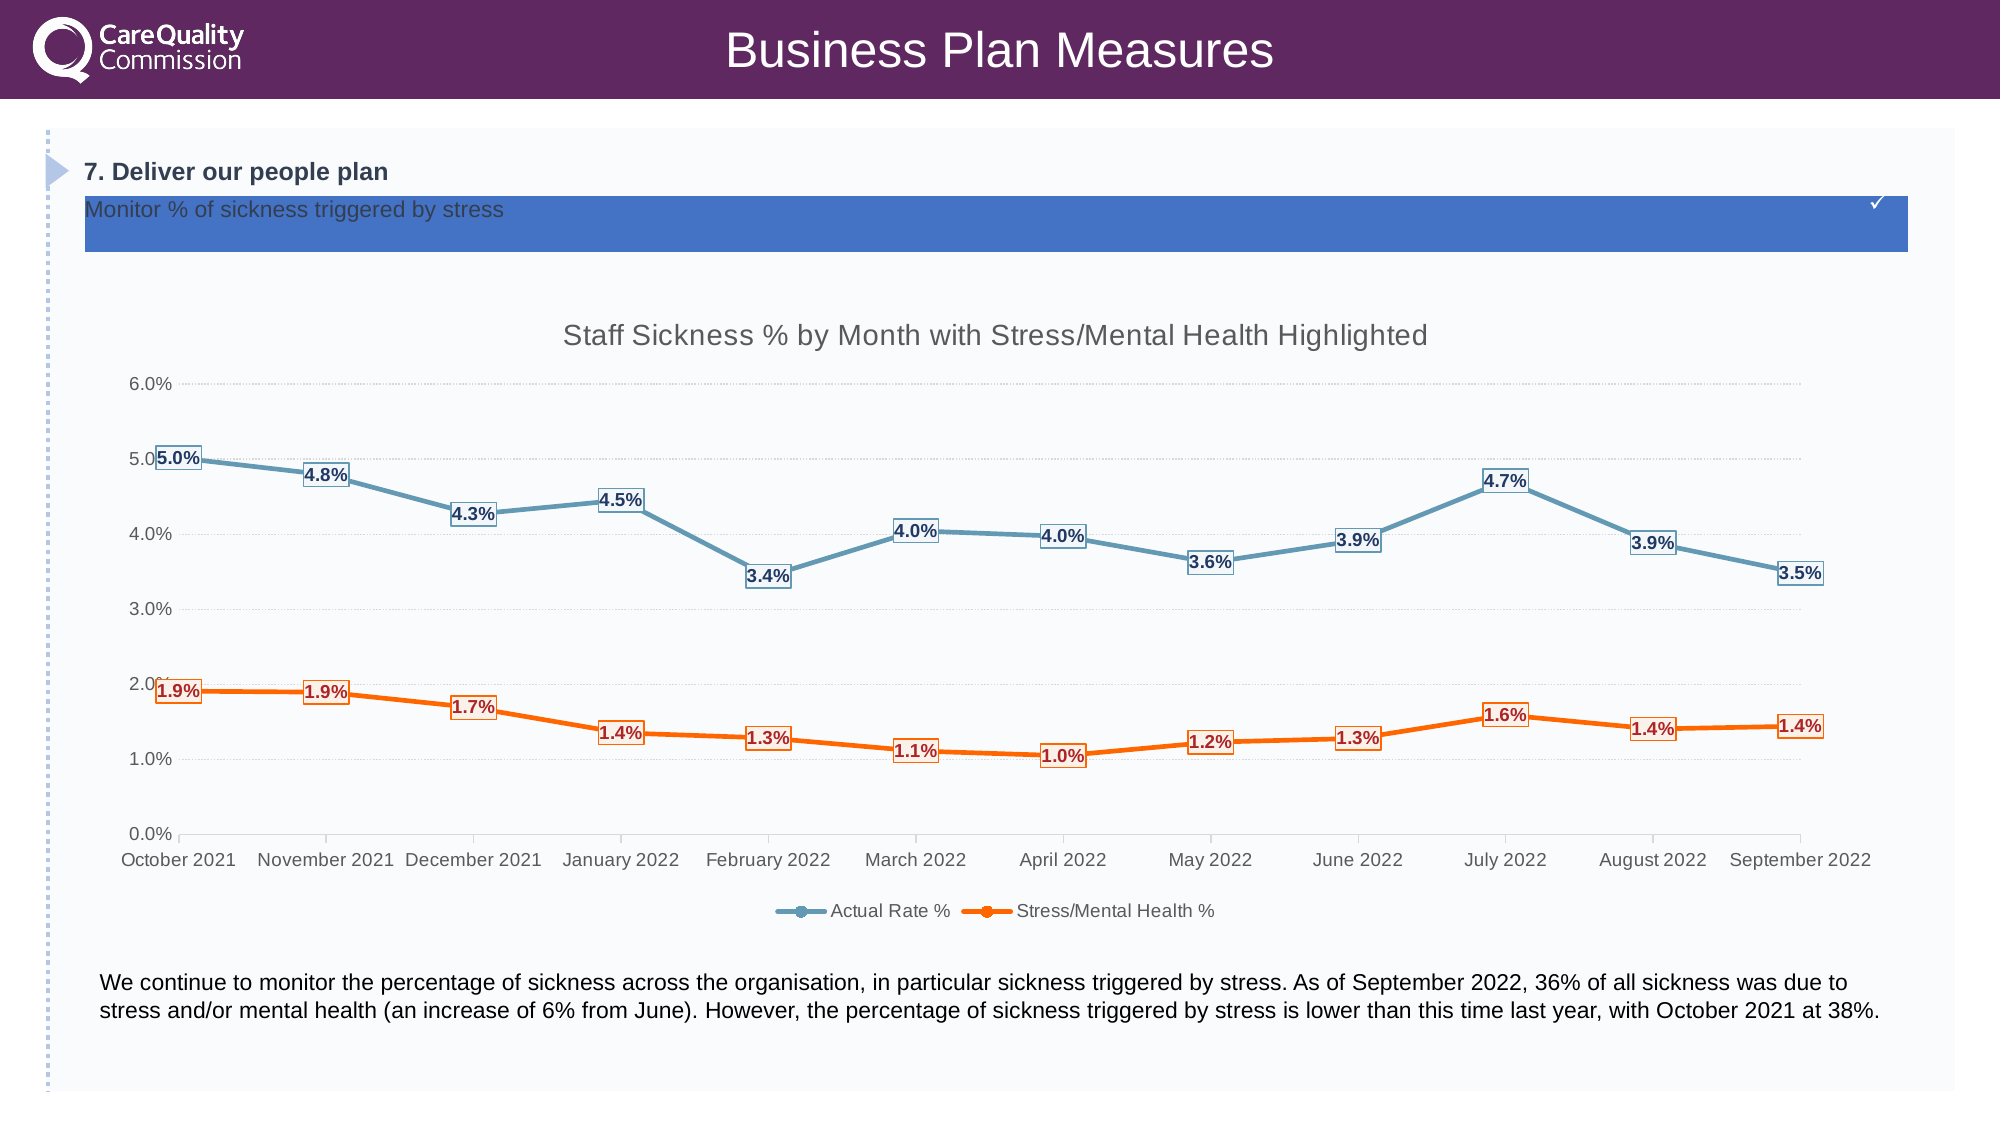

Business Plan Measures
7. Deliver our people plan
| Monitor % of sickness triggered by stress |  |
| --- | --- |
### Chart: Staff Sickness % by Month with Stress/Mental Health Highlighted
| Category | Actual Rate % | Stress/Mental Health % |
|---|---|---|
| October 2021 | 0.0501801386657983 | 0.0191054234672734 |
| November 2021 | 0.0479231332441927 | 0.0189633530144391 |
| December 2021 | 0.042660199790069 | 0.016900832788859 |
| January 2022 | 0.0445525629737836 | 0.0135353116226602 |
| February 2022 | 0.0344083134991255 | 0.0128506524061829 |
| March 2022 | 0.0404626978717832 | 0.0111278593649428 |
| April 2022 | 0.0397224459565122 | 0.0104947340194353 |
| May 2022 | 0.0362299103405021 | 0.0122980460865588 |
| June 2022 | 0.0392071166052051 | 0.0128041197325411 |
| July 2022 | 0.0471397730838538 | 0.0159297929906563 |
| August 2022 | 0.0388491040556289 | 0.0140595933964924 |
| September 2022 | 0.0347957643313027 | 0.0144348927452899 |We continue to monitor the percentage of sickness across the organisation, in particular sickness triggered by stress. As of September 2022, 36% of all sickness was due to stress and/or mental health (an increase of 6% from June). However, the percentage of sickness triggered by stress is lower than this time last year, with October 2021 at 38%.